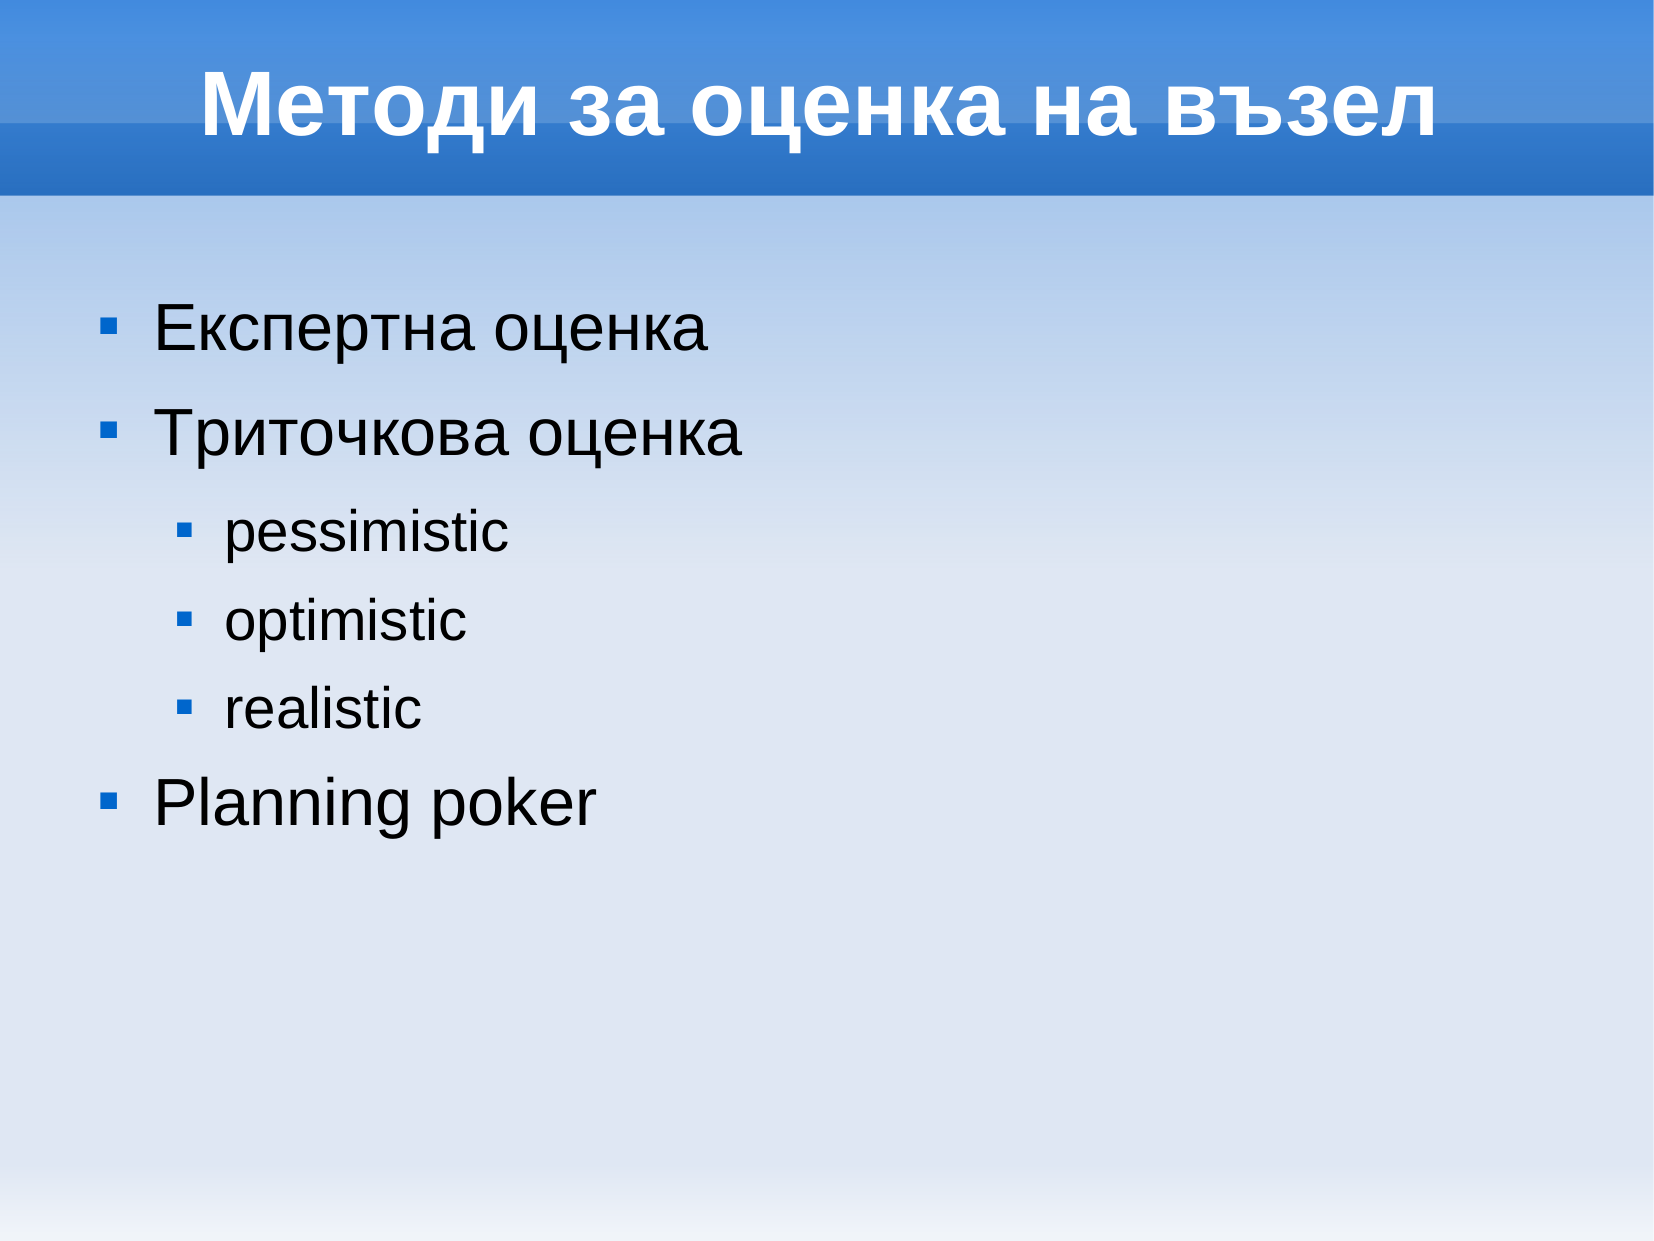

# Методи за оценка на възел
Експертна оценка
Триточкова оценка
pessimistic
optimistic
realistic
Planning poker